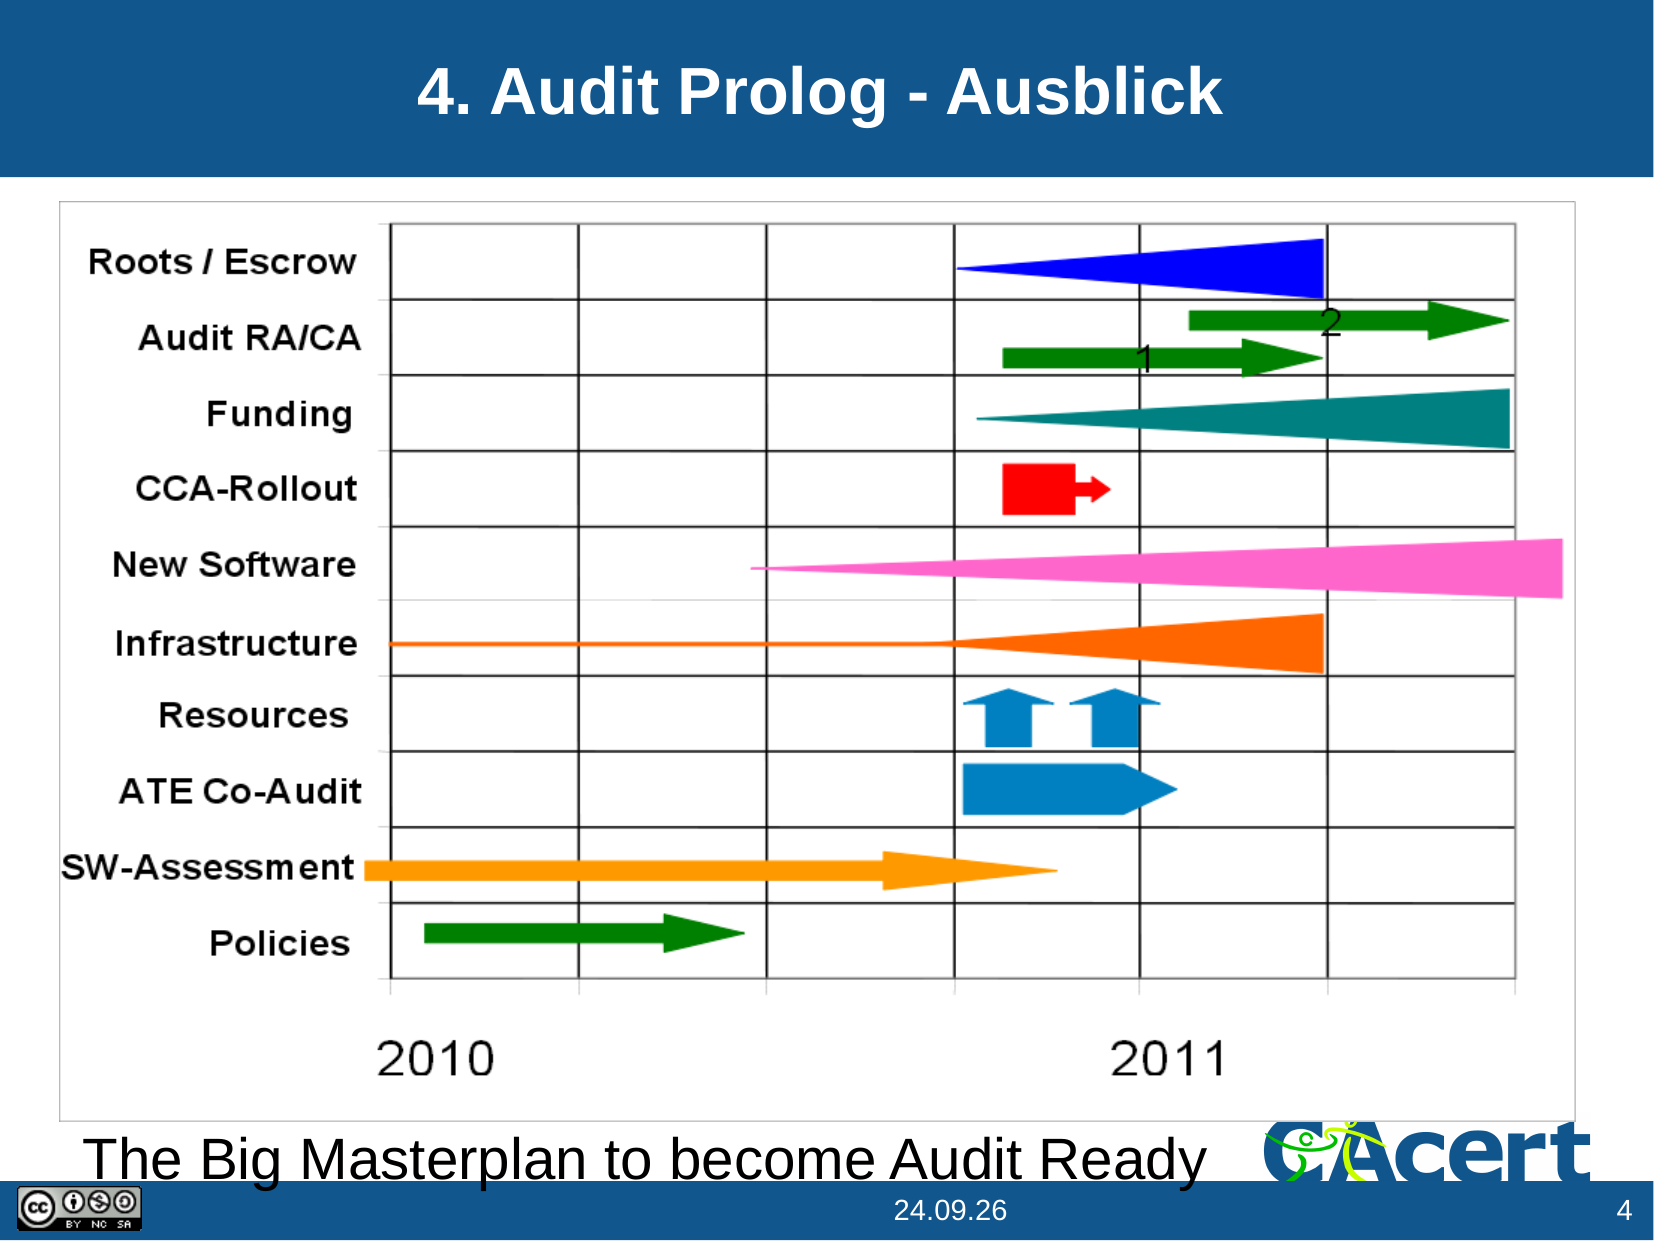

# 4. Audit Prolog - Ausblick
The Big Masterplan to become Audit Ready